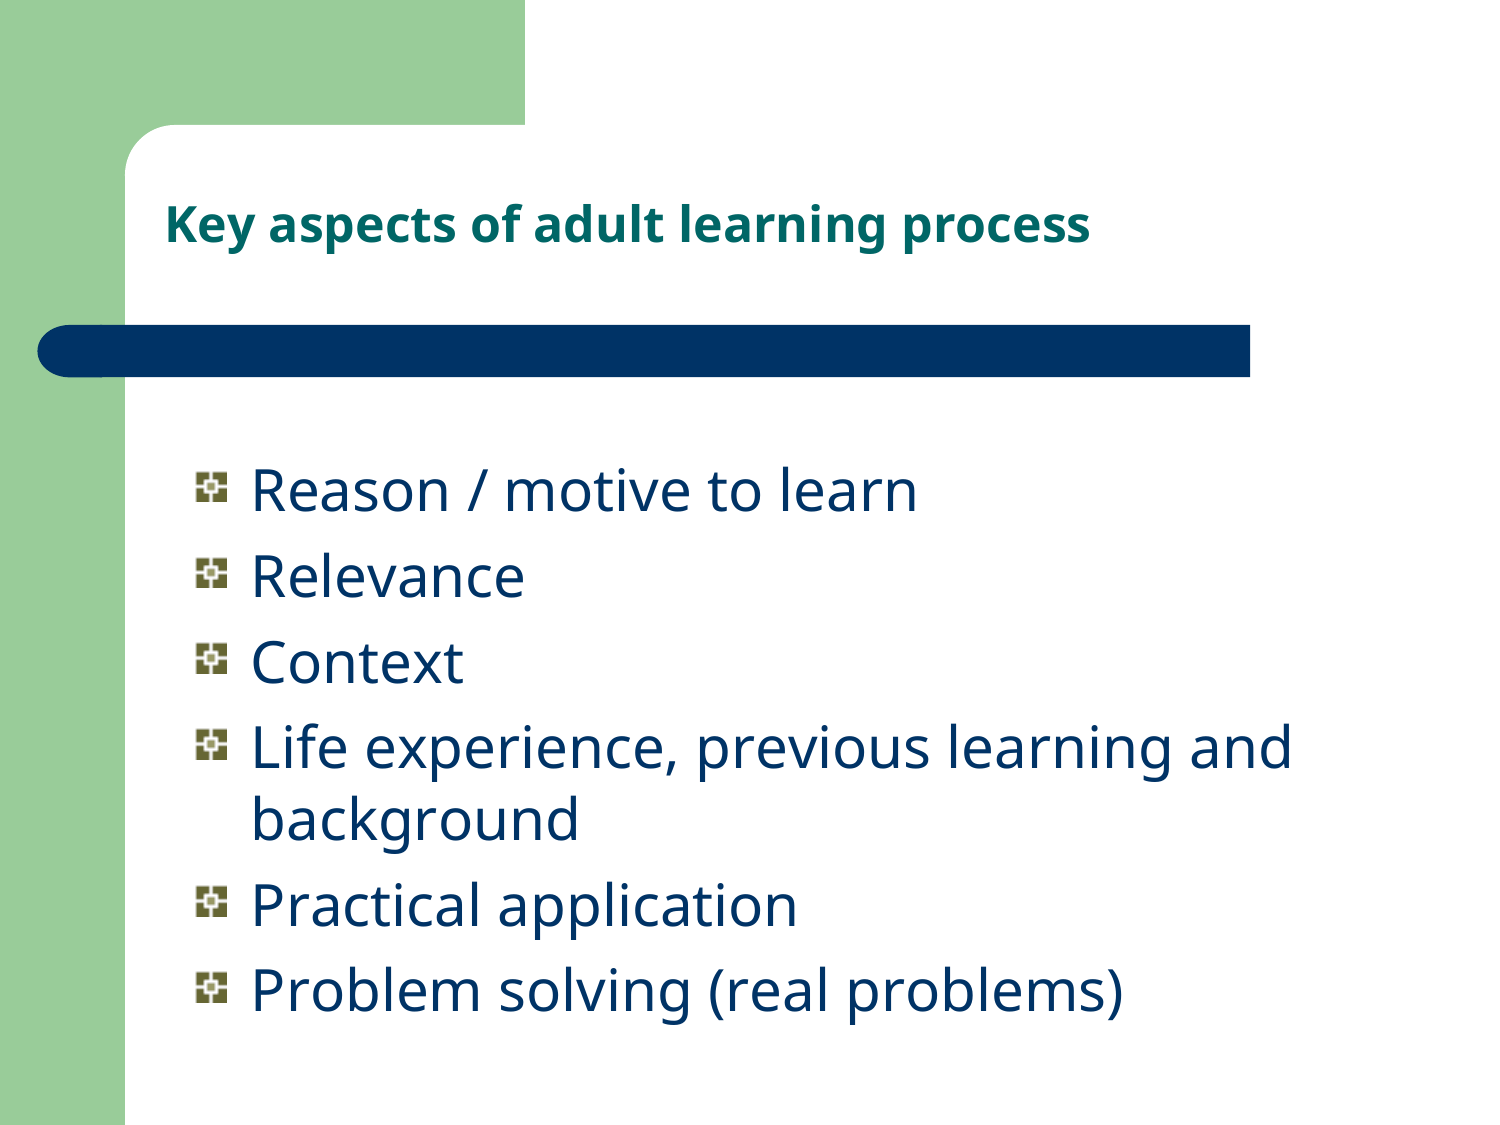

# Key aspects of adult learning process
Reason / motive to learn
Relevance
Context
Life experience, previous learning and background
Practical application
Problem solving (real problems)